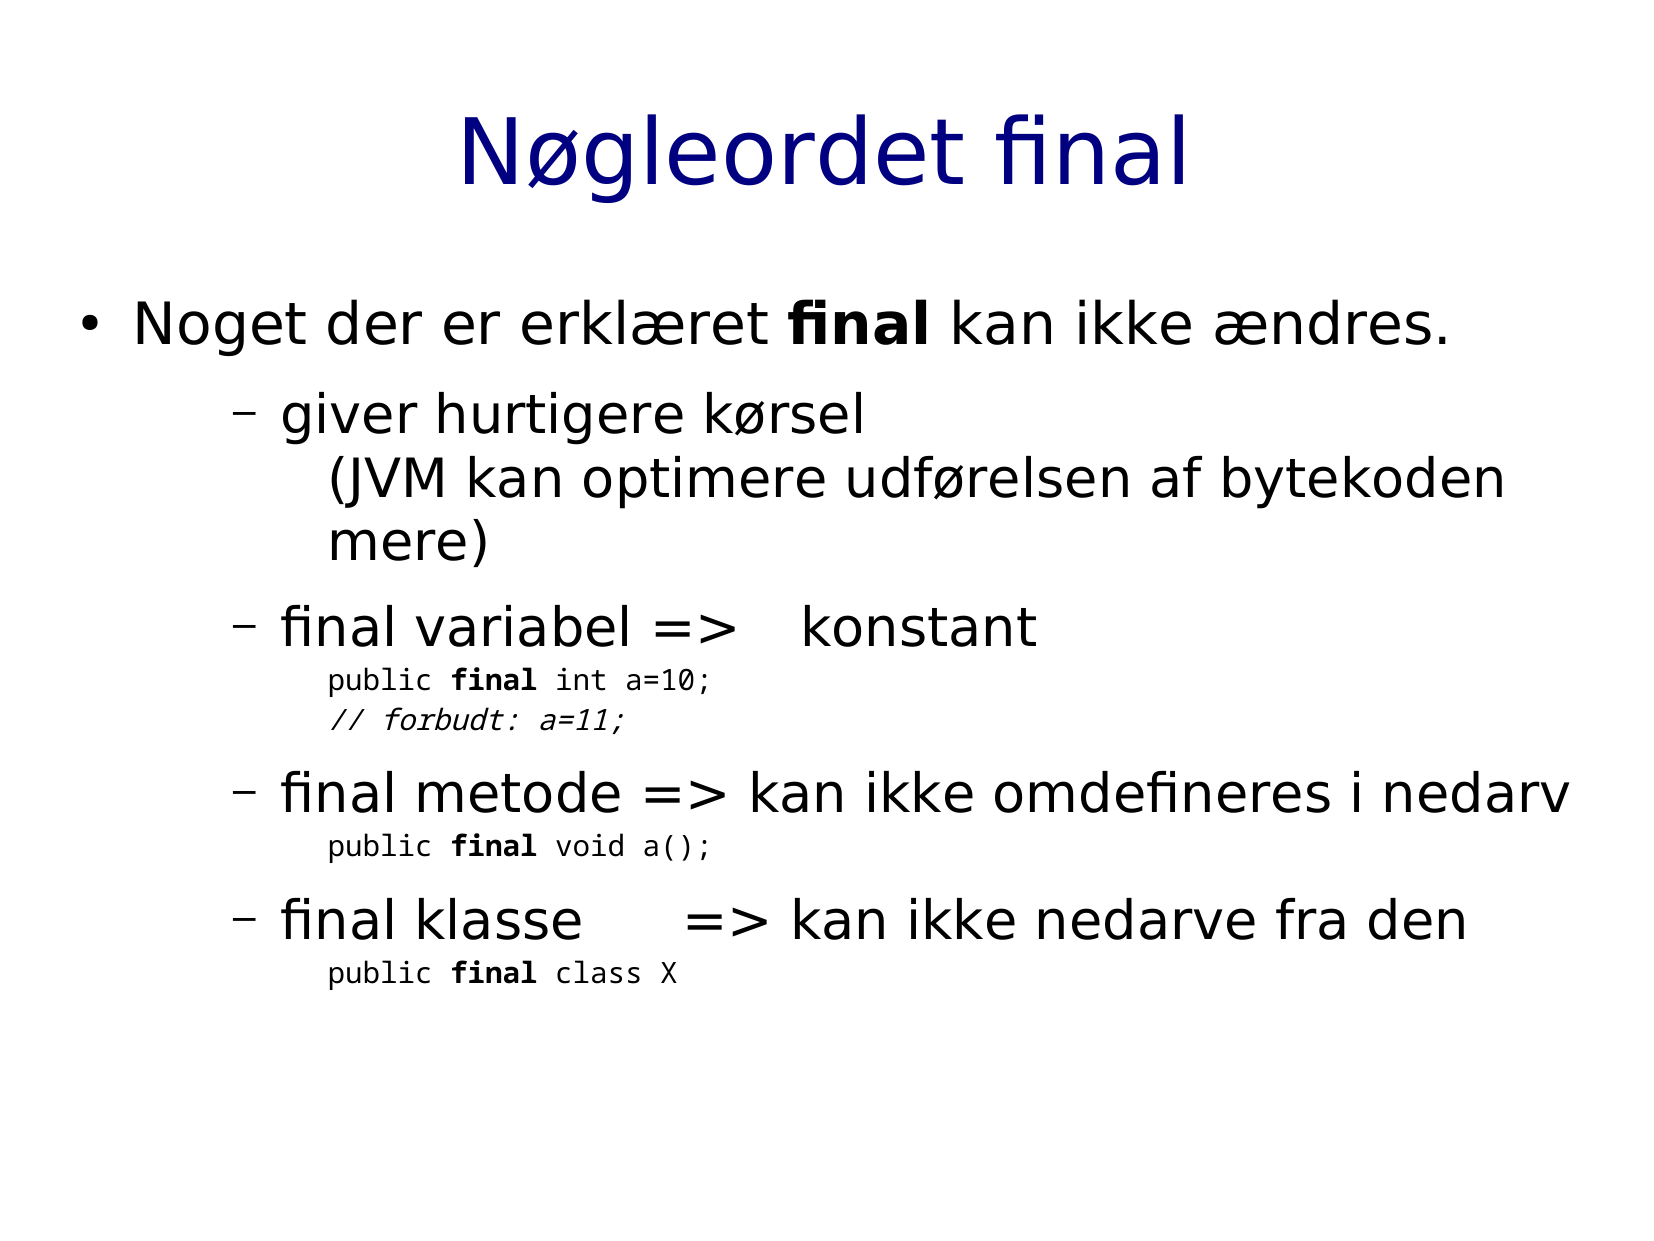

# Nøgleordet final
Noget der er erklæret final kan ikke ændres.
giver hurtigere kørsel
(JVM kan optimere udførelsen af bytekoden mere)
final variabel =>	konstant
public final int a=10;
// forbudt: a=11;
final metode => kan ikke omdefineres i nedarv
public final void a();
final klasse 	=> kan ikke nedarve fra den
public final class X